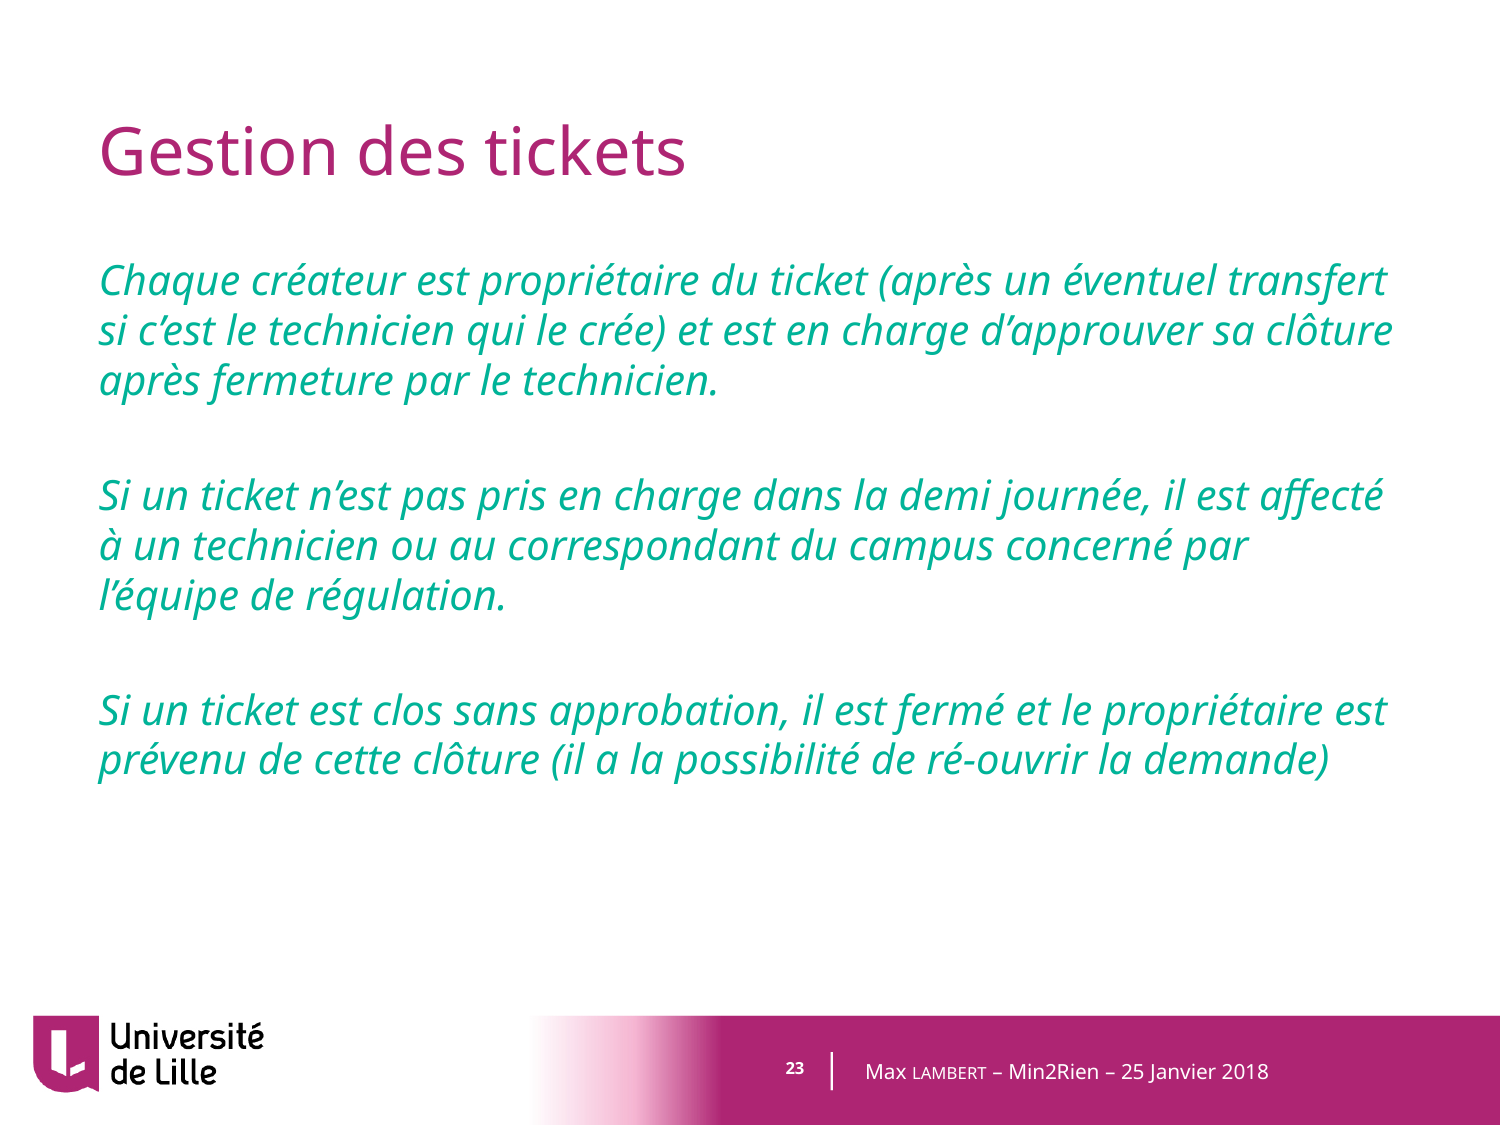

# Gestion des tickets
Chaque créateur est propriétaire du ticket (après un éventuel transfert si c’est le technicien qui le crée) et est en charge d’approuver sa clôture après fermeture par le technicien.
Si un ticket n’est pas pris en charge dans la demi journée, il est affecté à un technicien ou au correspondant du campus concerné par l’équipe de régulation.
Si un ticket est clos sans approbation, il est fermé et le propriétaire est prévenu de cette clôture (il a la possibilité de ré-ouvrir la demande)